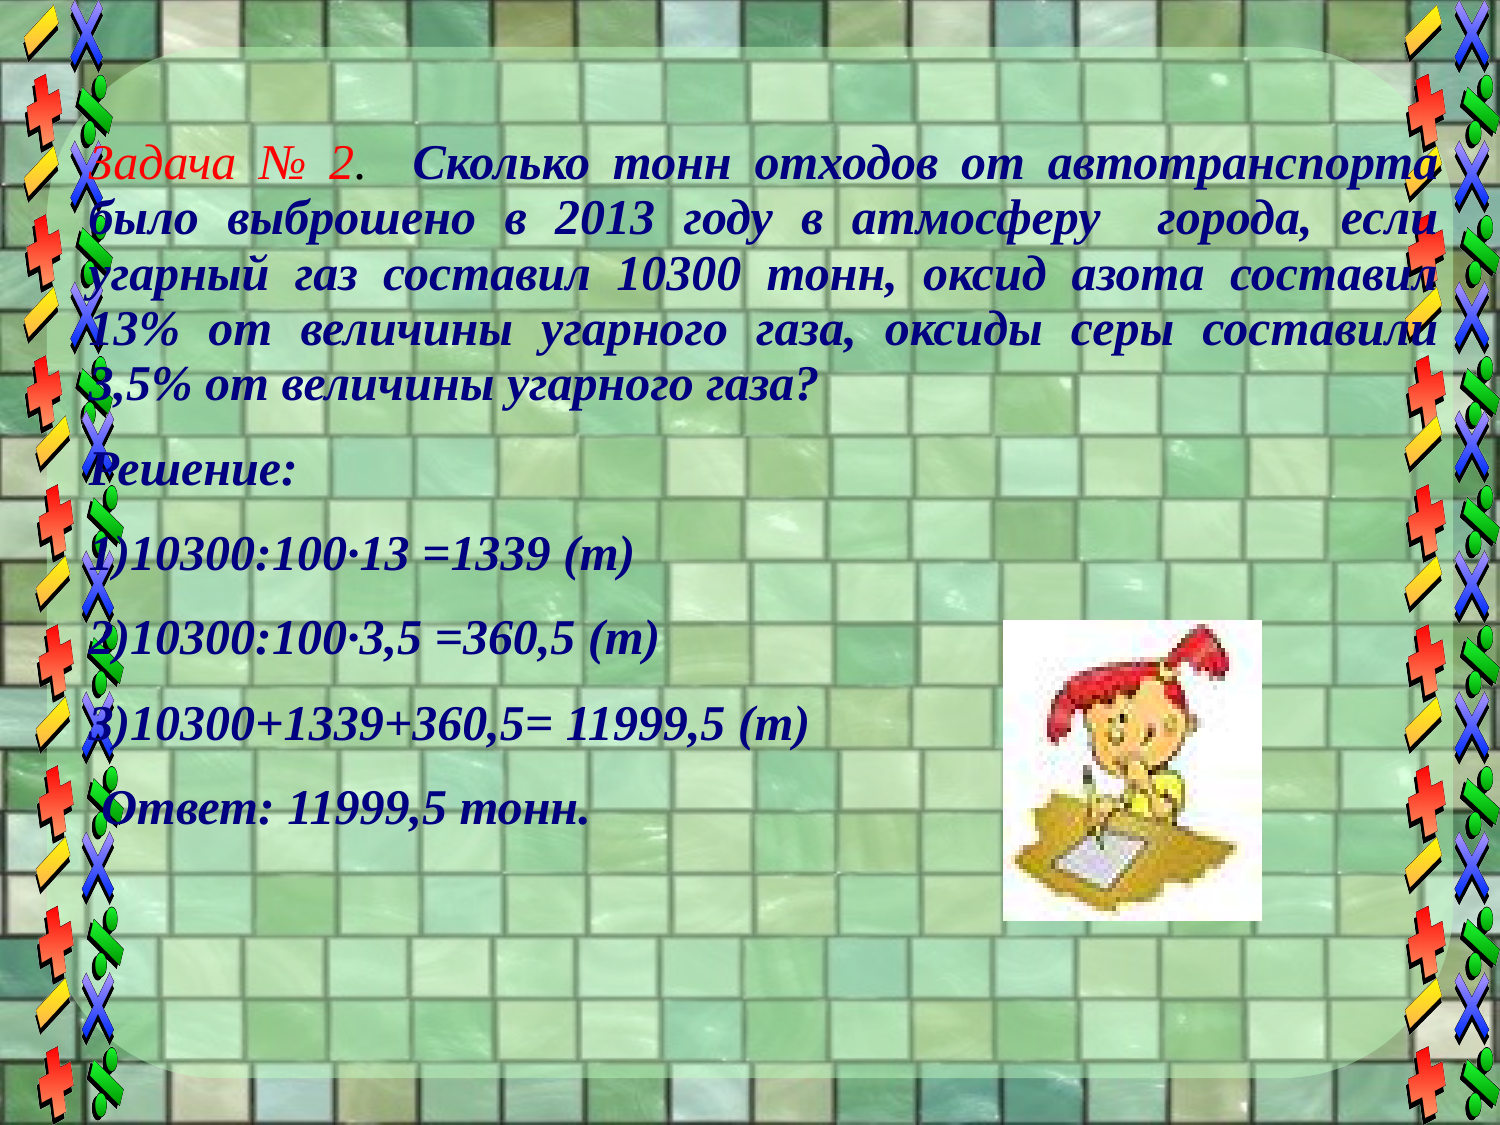

#
Задача № 2. Сколько тонн отходов от автотранспорта было выброшено в 2013 году в атмосферу города, если угарный газ составил 10300 тонн, оксид азота составил 13% от величины угарного газа, оксиды серы составили 3,5% от величины угарного газа?
Решение:
1)10300:100·13 =1339 (т)
2)10300:100·3,5 =360,5 (т)
3)10300+1339+360,5= 11999,5 (т)
 Ответ: 11999,5 тонн.